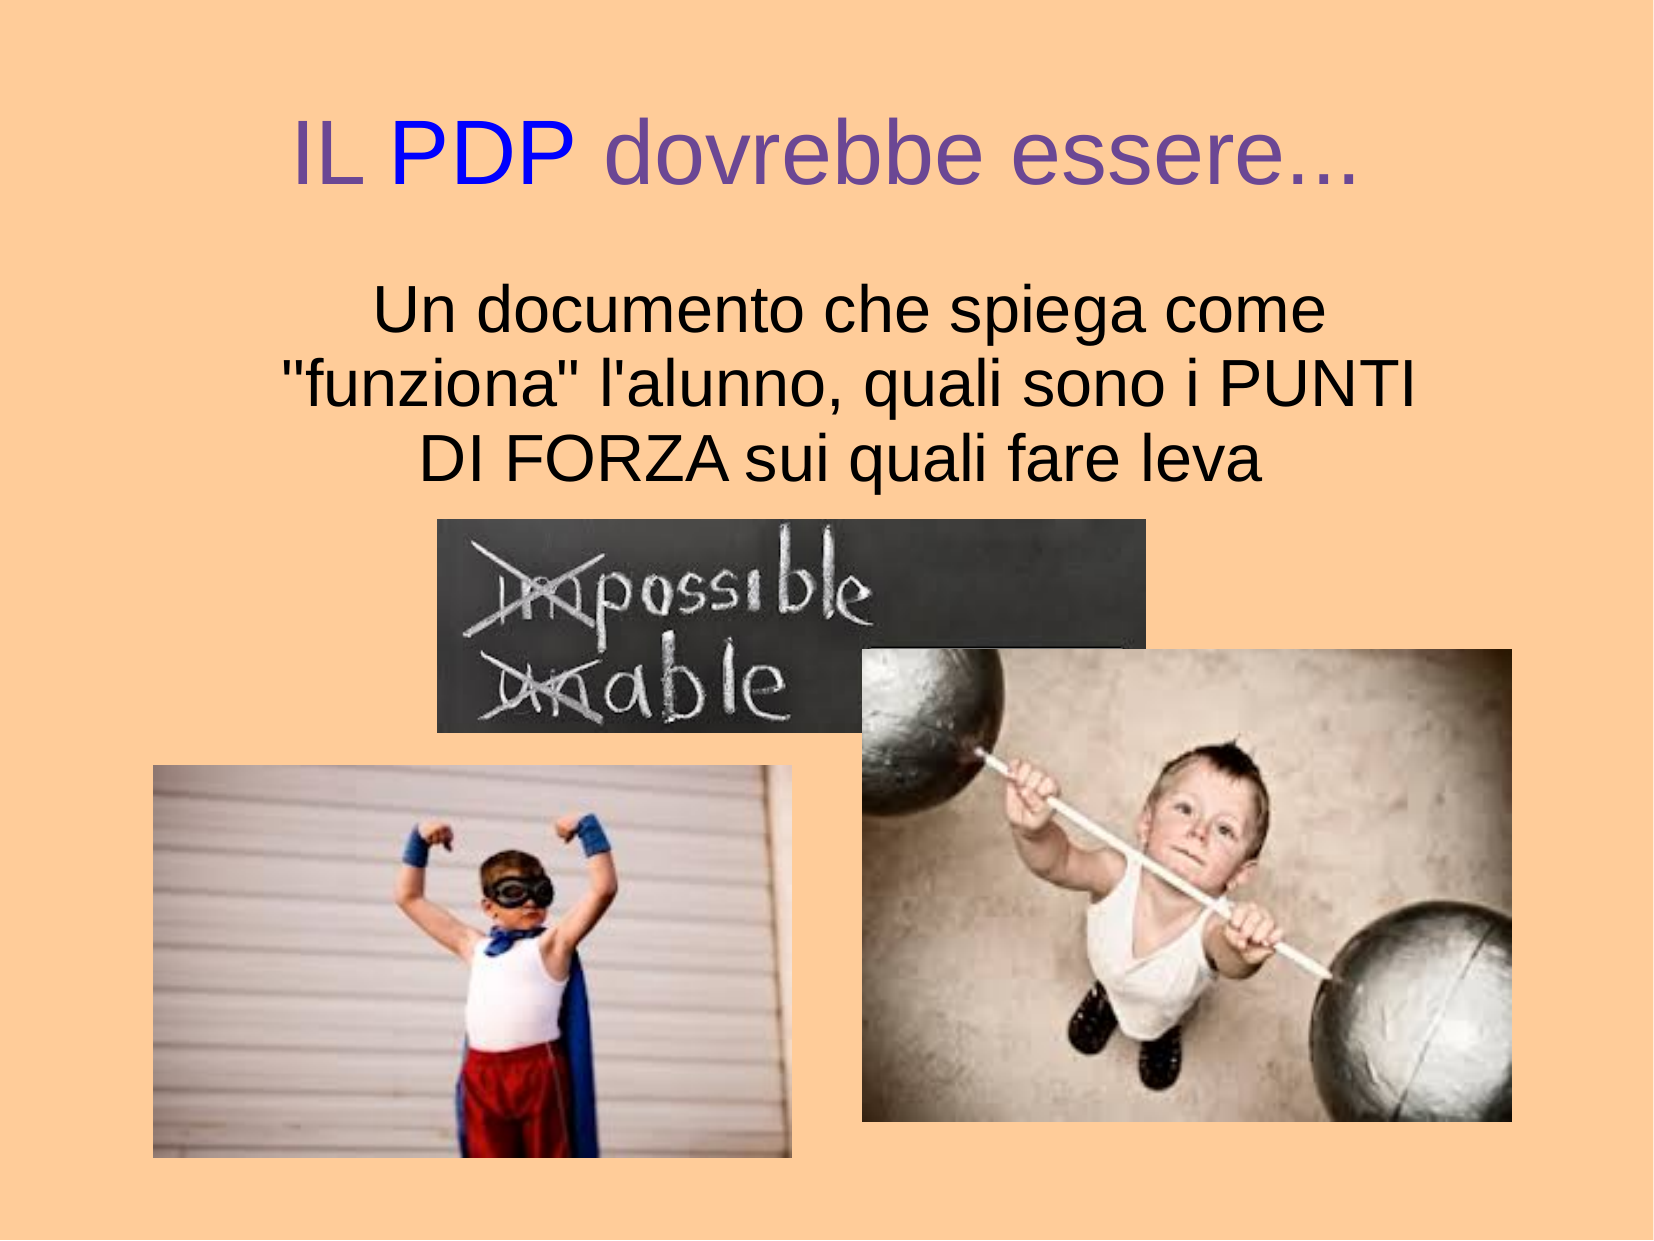

# IL PDP dovrebbe essere...
Un documento che spiega come "funziona" l'alunno, quali sono i PUNTI DI FORZA sui quali fare leva